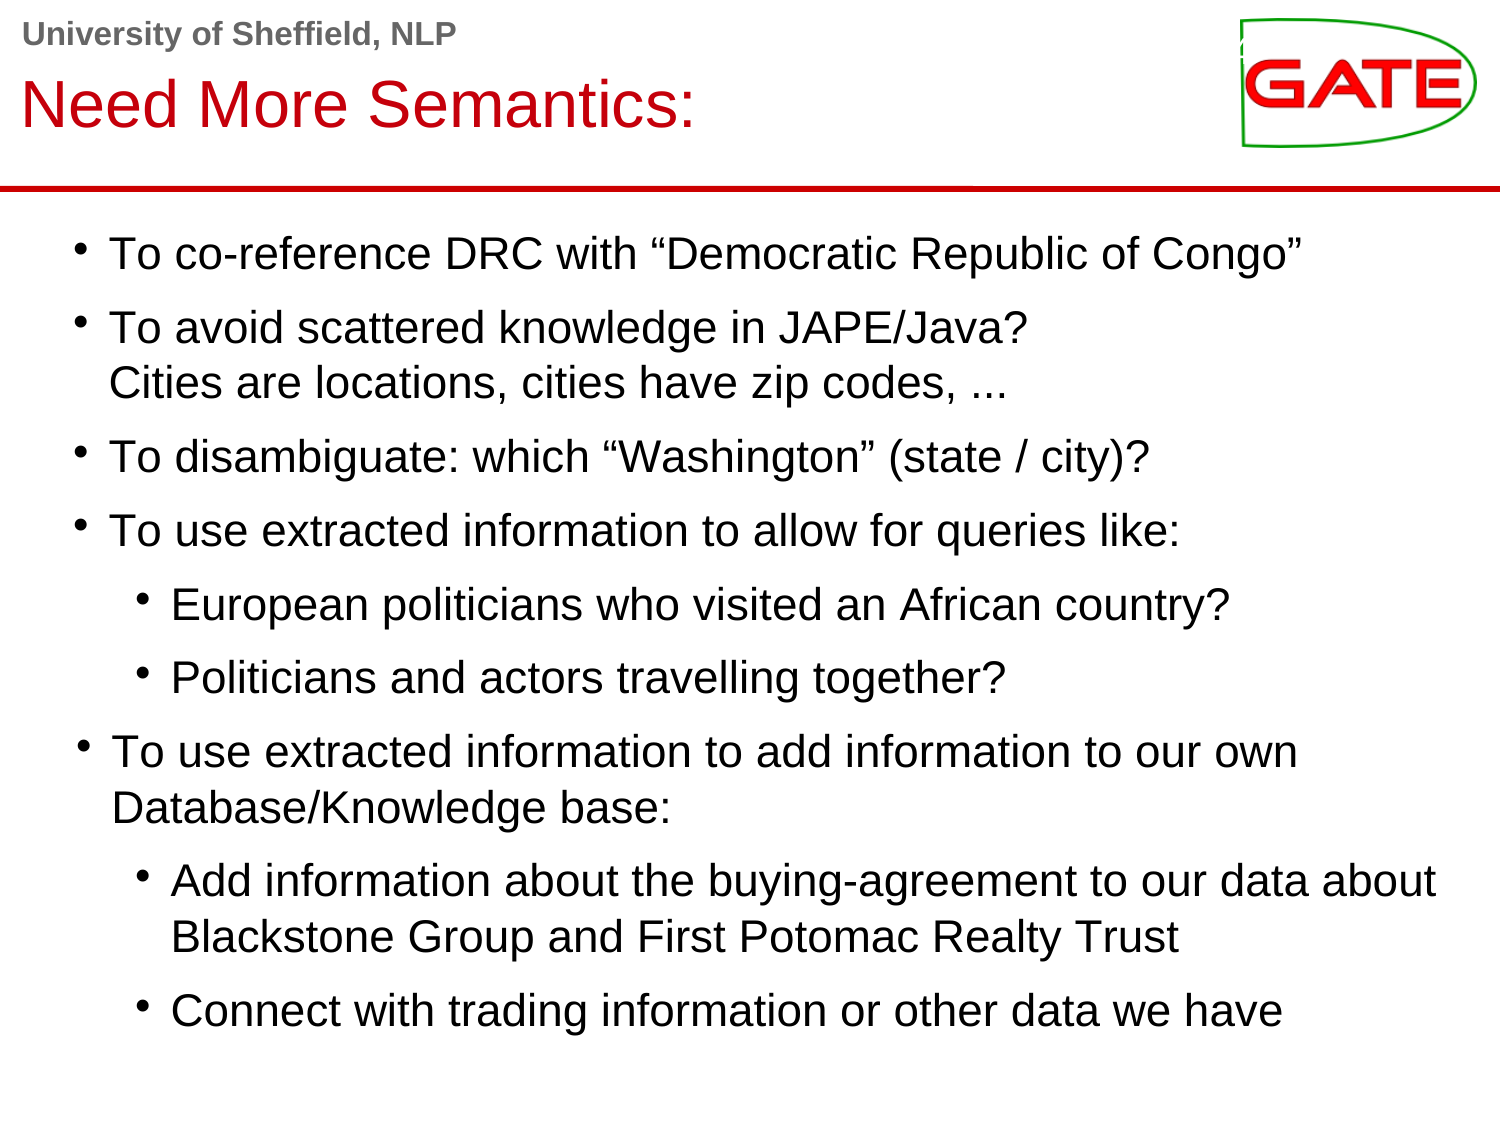

Slide
# Need More Semantics:
To co-reference DRC with “Democratic Republic of Congo”
To avoid scattered knowledge in JAPE/Java?
Cities are locations, cities have zip codes, ...
To disambiguate: which “Washington” (state / city)?
To use extracted information to allow for queries like:
European politicians who visited an African country?
Politicians and actors travelling together?
To use extracted information to add information to our own Database/Knowledge base:
Add information about the buying-agreement to our data about Blackstone Group and First Potomac Realty Trust
Connect with trading information or other data we have